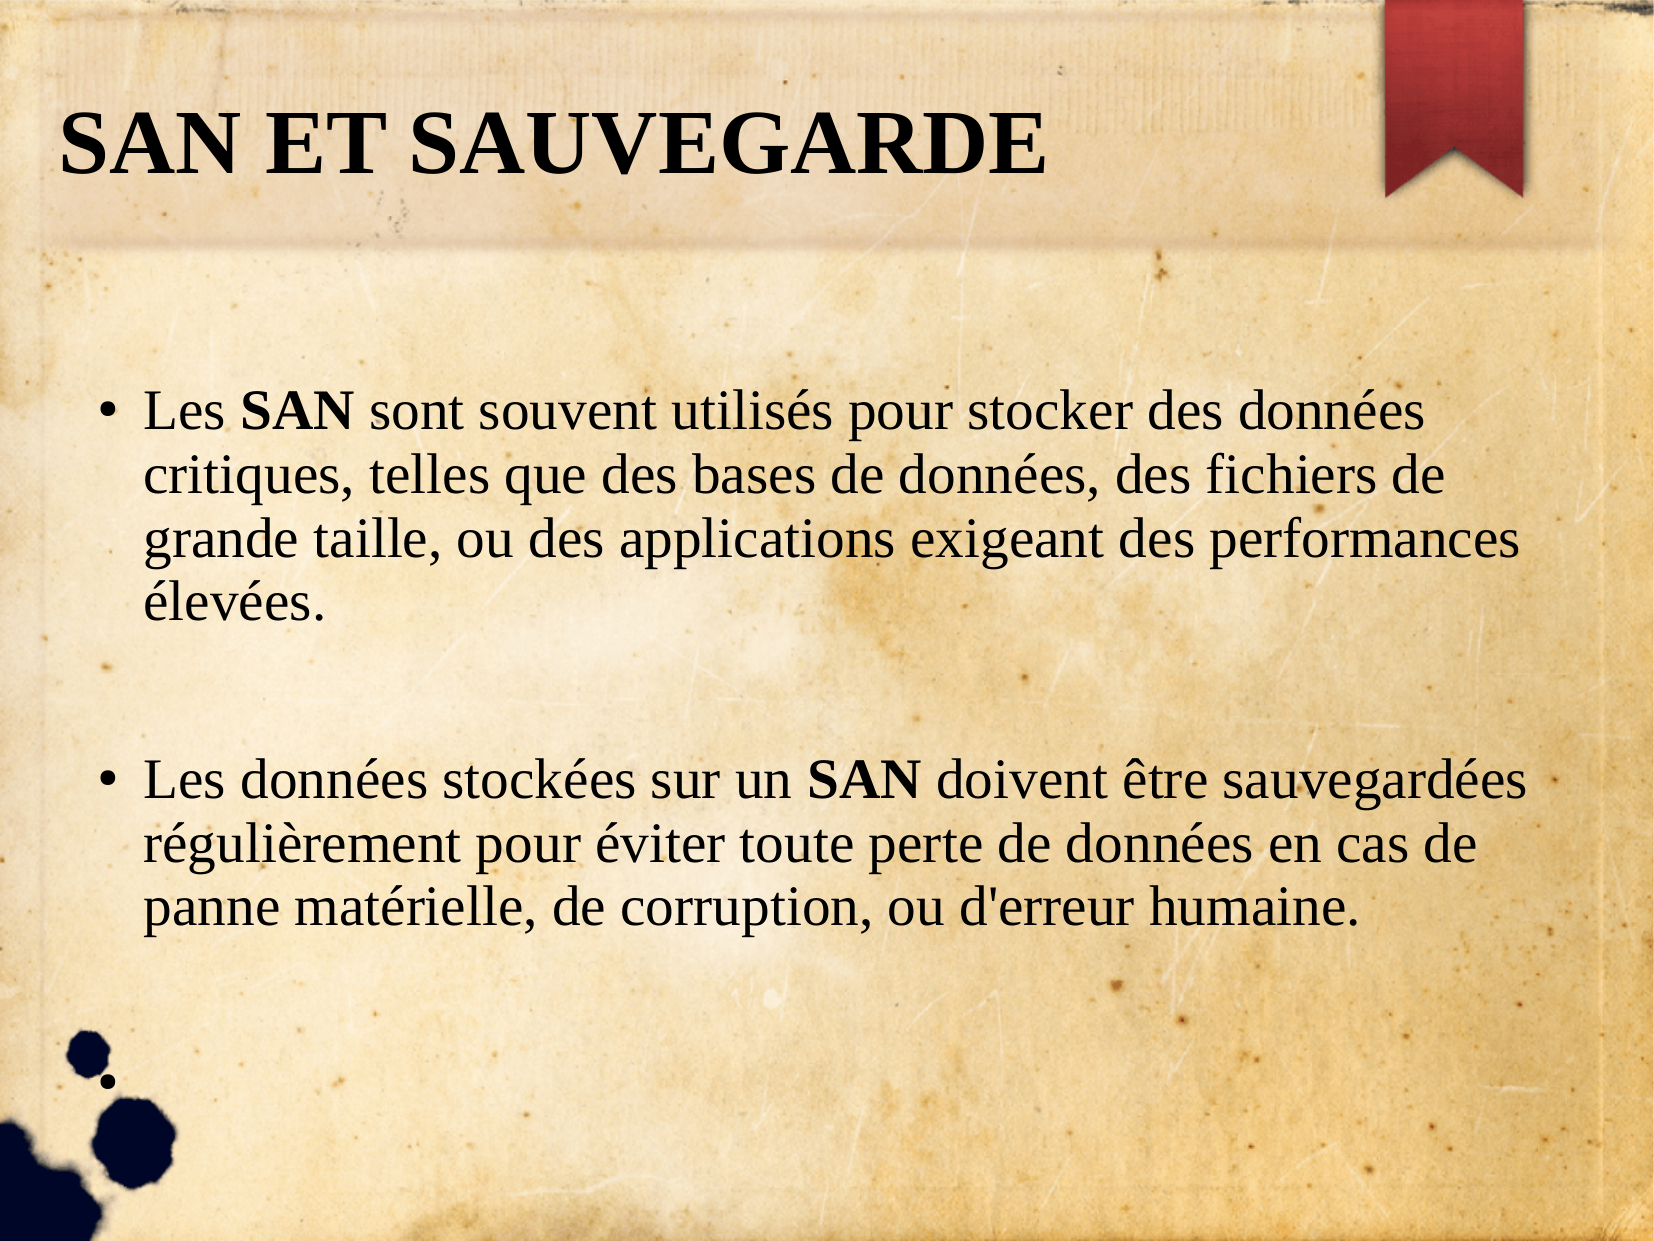

# SAN ET SAUVEGARDE
Les SAN sont souvent utilisés pour stocker des données critiques, telles que des bases de données, des fichiers de grande taille, ou des applications exigeant des performances élevées.
Les données stockées sur un SAN doivent être sauvegardées régulièrement pour éviter toute perte de données en cas de panne matérielle, de corruption, ou d'erreur humaine.